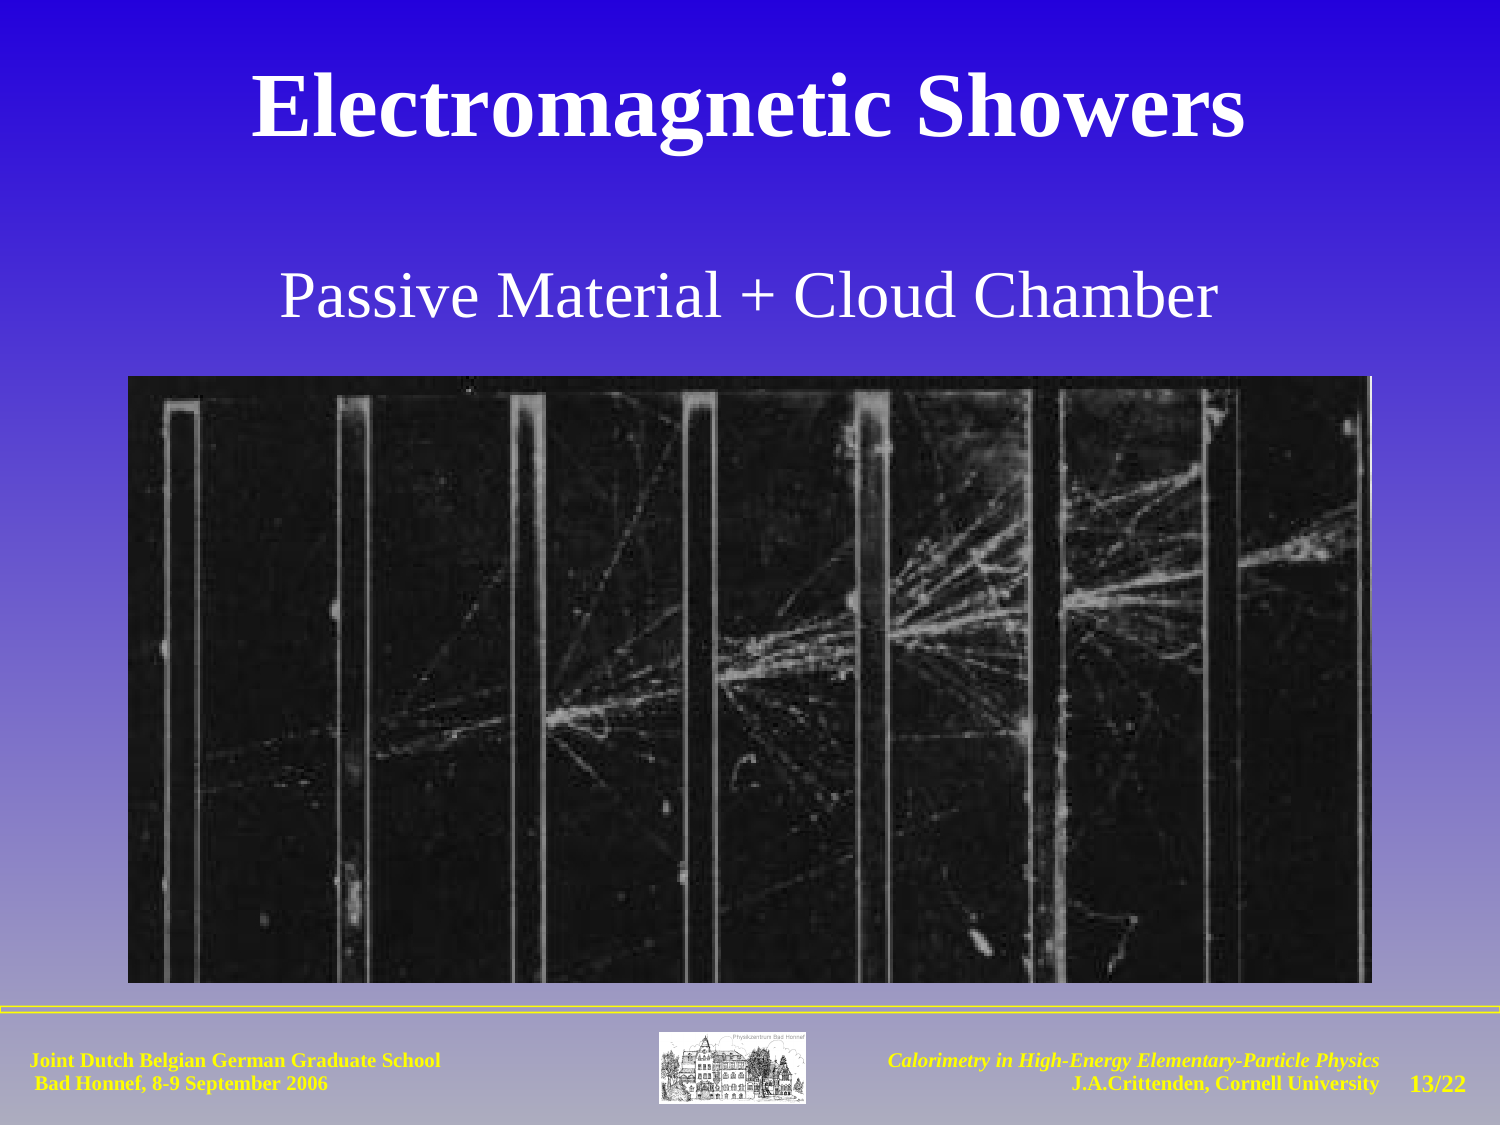

# Electromagnetic Showers Passive Material + Cloud Chamber